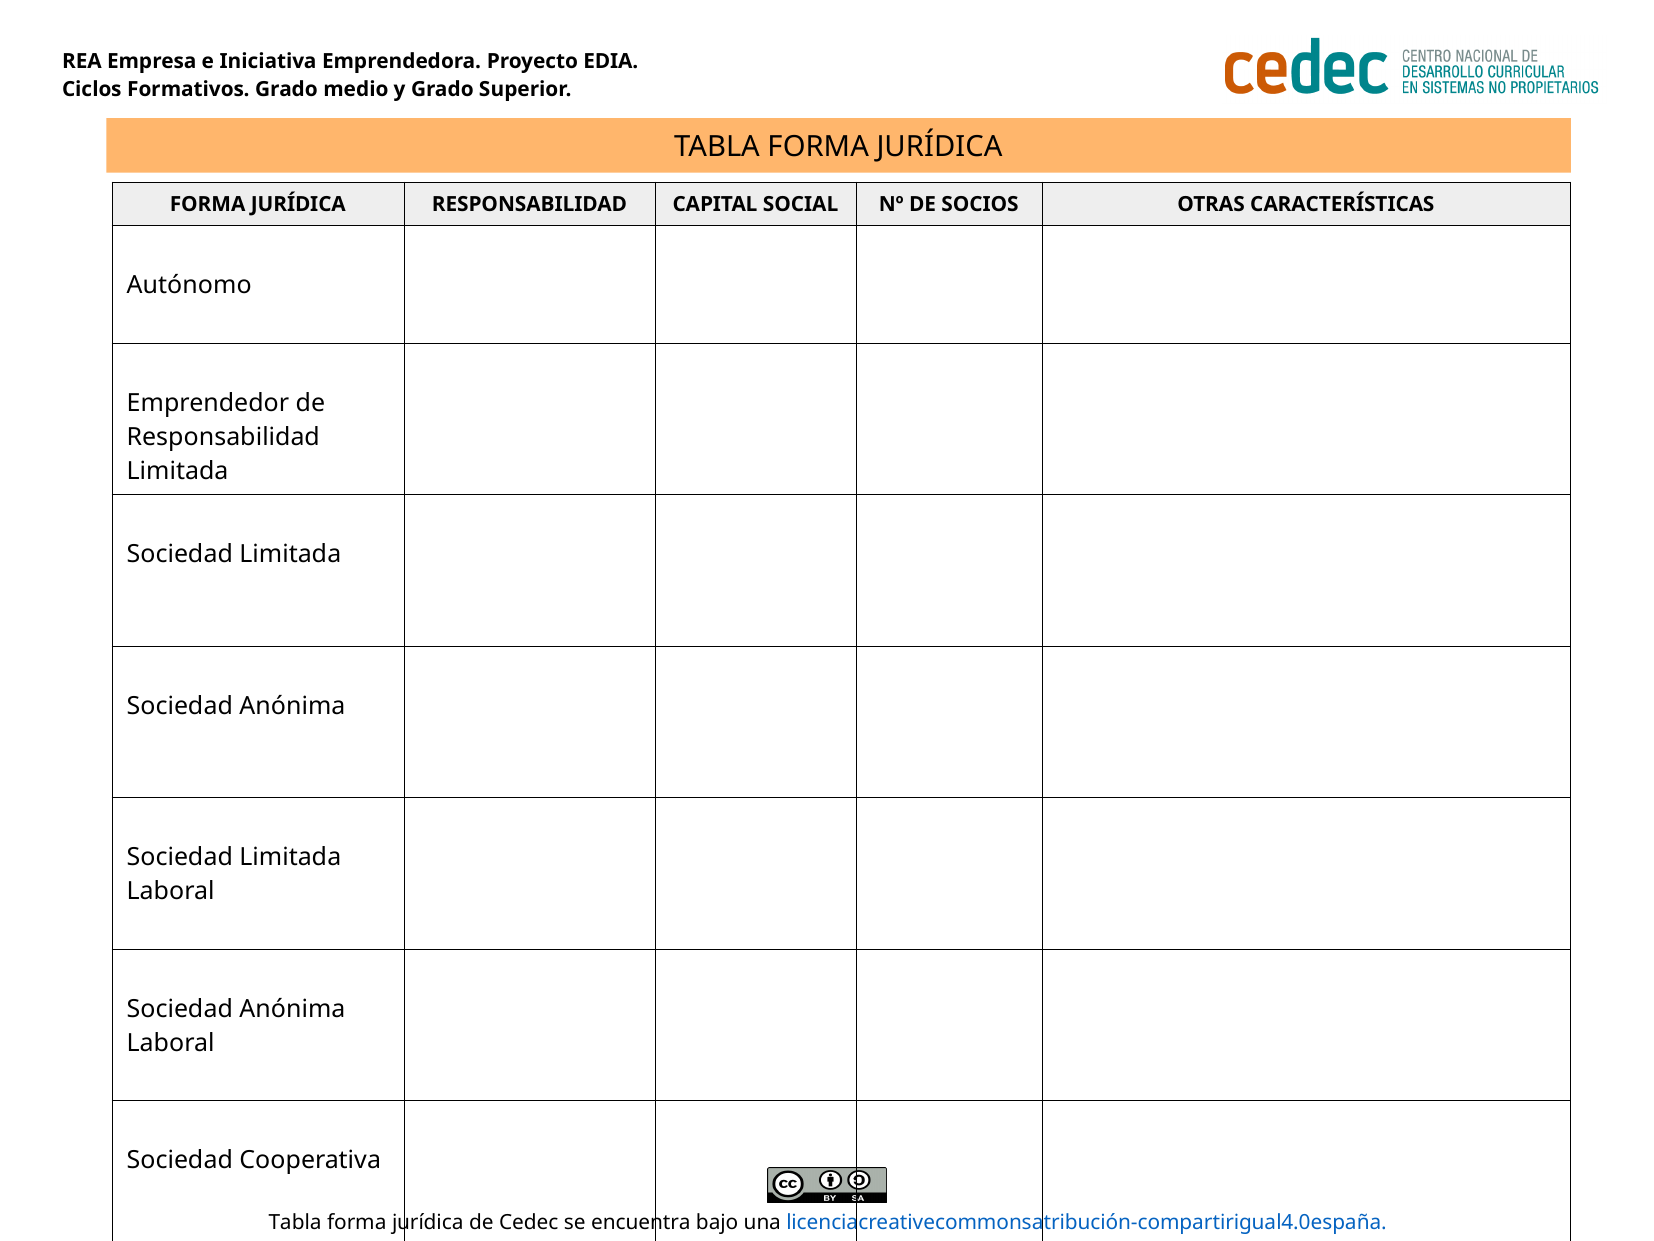

REA Empresa e Iniciativa Emprendedora. Proyecto EDIA.
Ciclos Formativos. Grado medio y Grado Superior.
TABLA FORMA JURÍDICA
| FORMA JURÍDICA | RESPONSABILIDAD | CAPITAL SOCIAL | Nº DE SOCIOS | OTRAS CARACTERÍSTICAS |
| --- | --- | --- | --- | --- |
| Autónomo | | | | |
| Emprendedor de Responsabilidad Limitada | | | | |
| Sociedad Limitada | | | | |
| Sociedad Anónima | | | | |
| Sociedad Limitada Laboral | | | | |
| Sociedad Anónima Laboral | | | | |
| Sociedad Cooperativa | | | | |
Tabla forma jurídica de Cedec se encuentra bajo una licenciacreativecommonsatribución-compartirigual4.0españa.